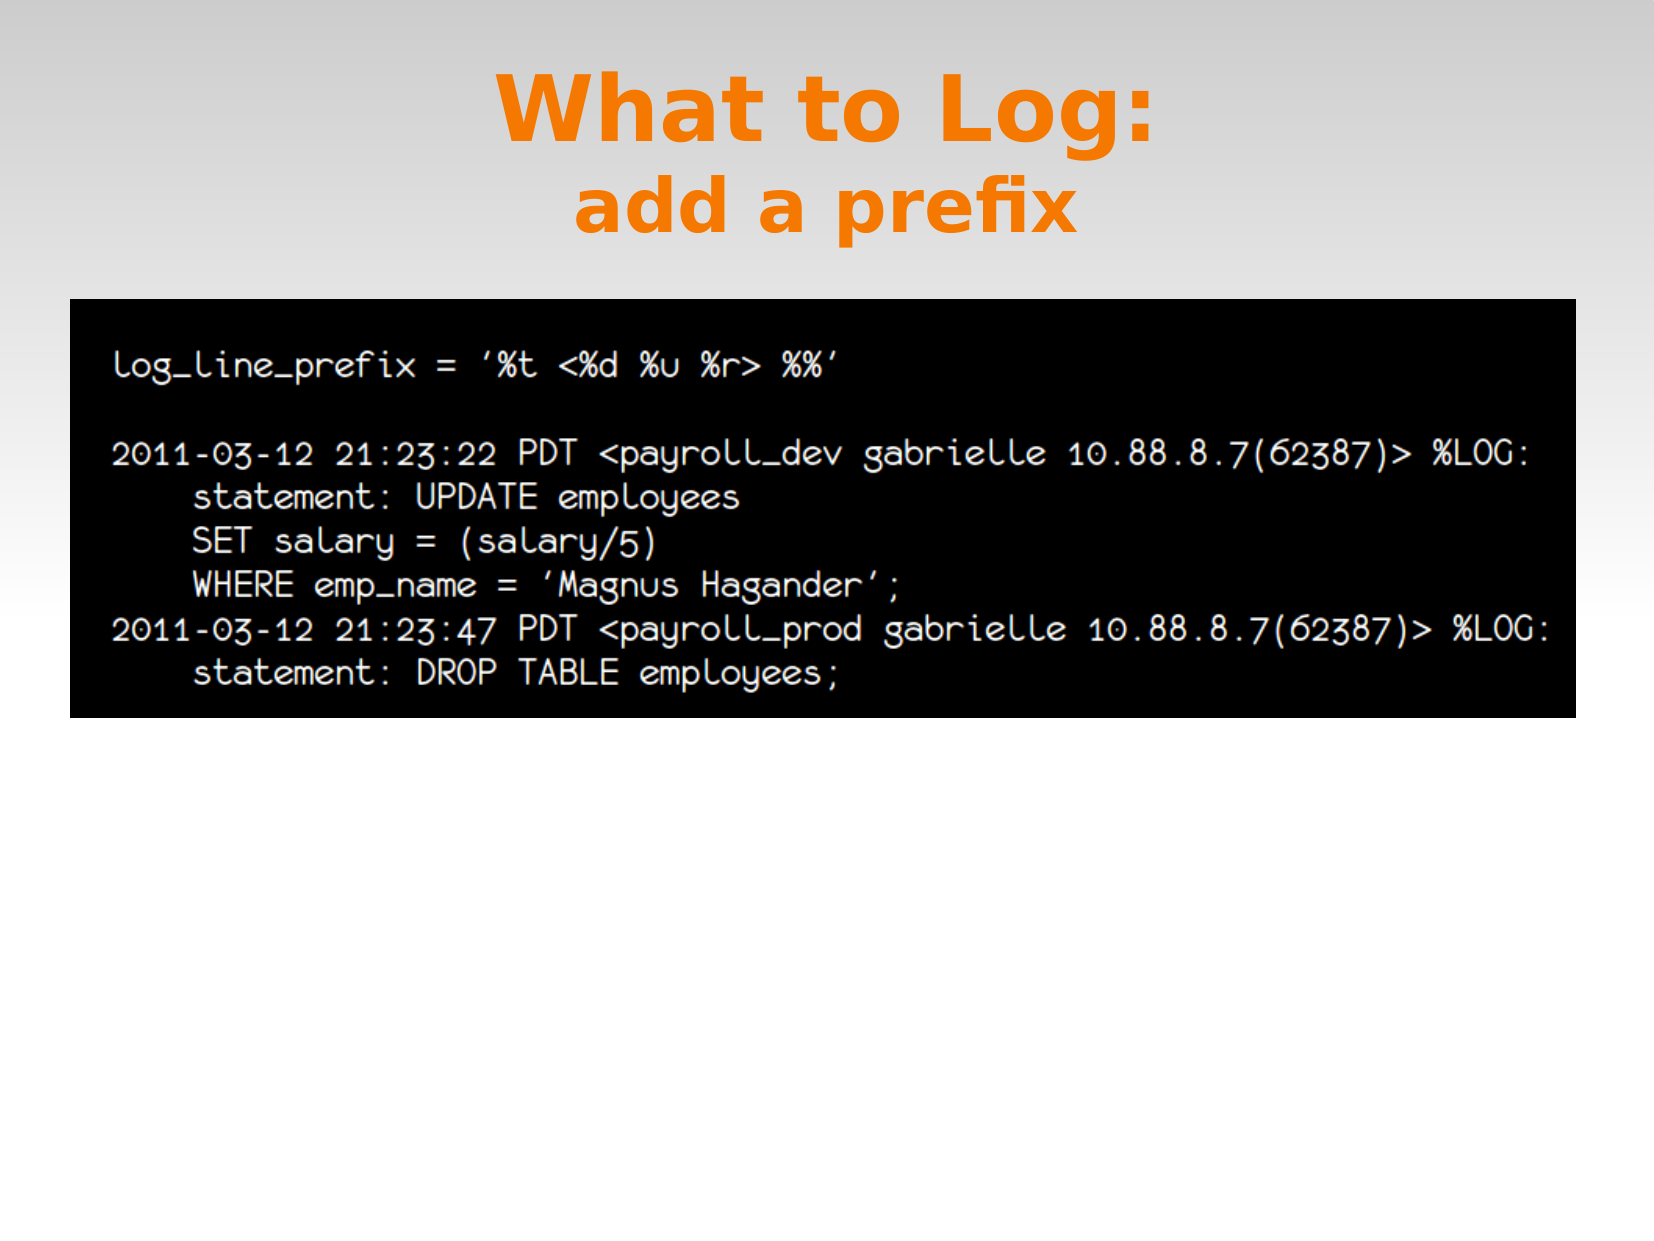

# What to Log: add a prefix